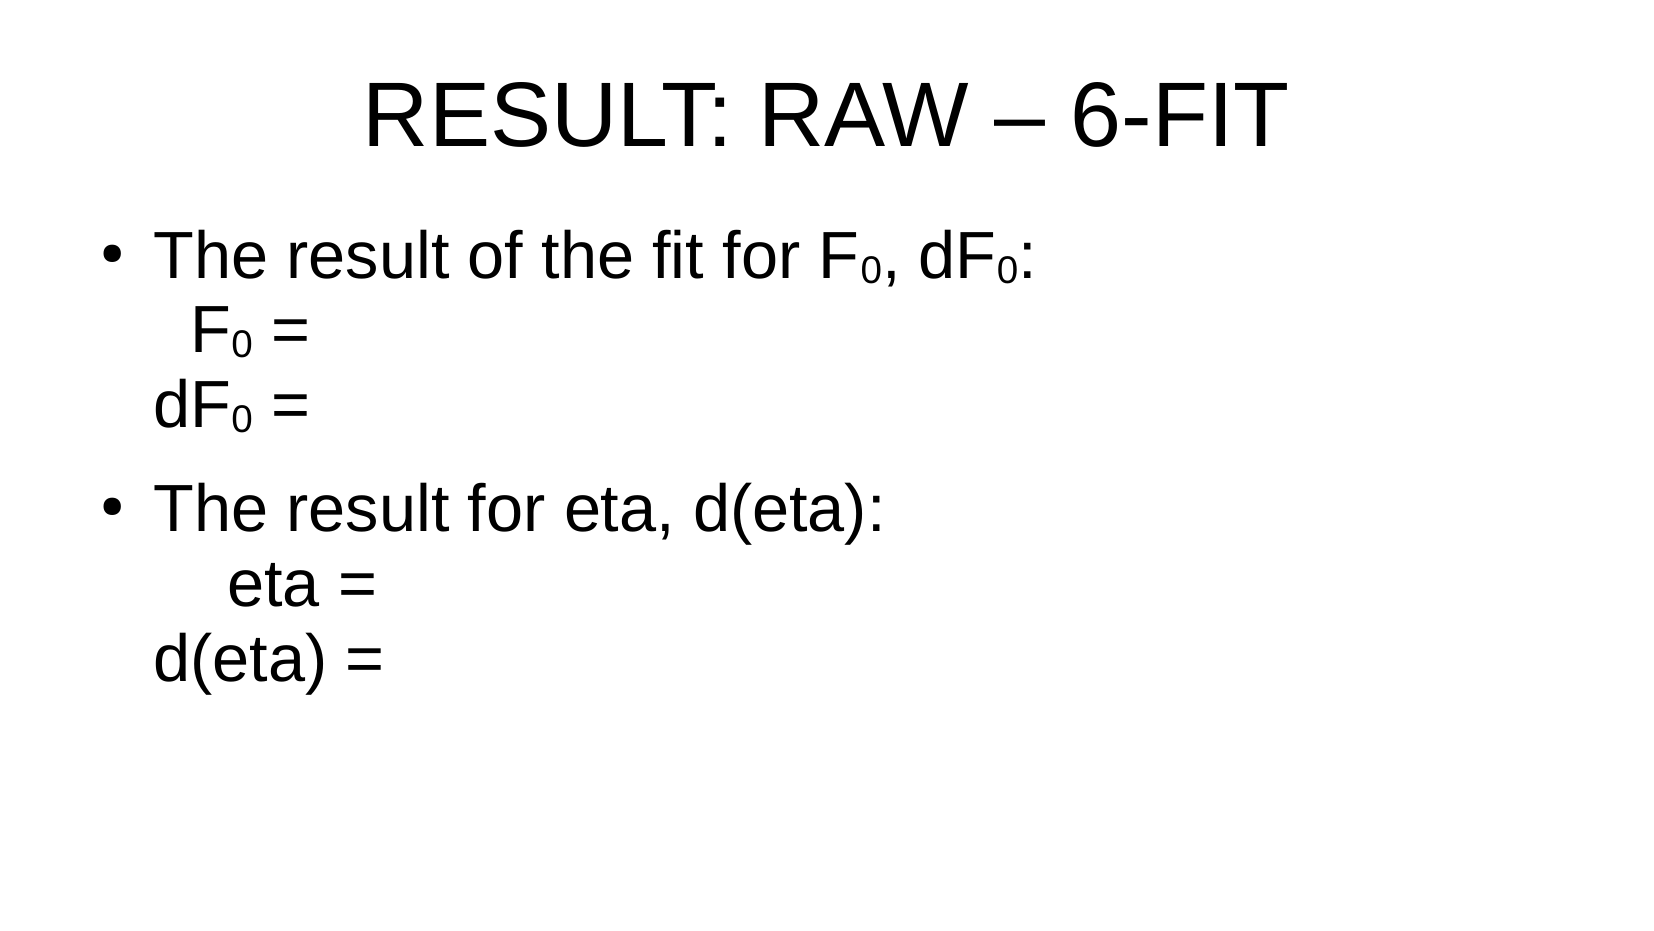

# RESULT: RAW – 6-FIT
The result of the fit for F0, dF0:
 F0 =
dF0 =
The result for eta, d(eta):
 eta =
d(eta) =